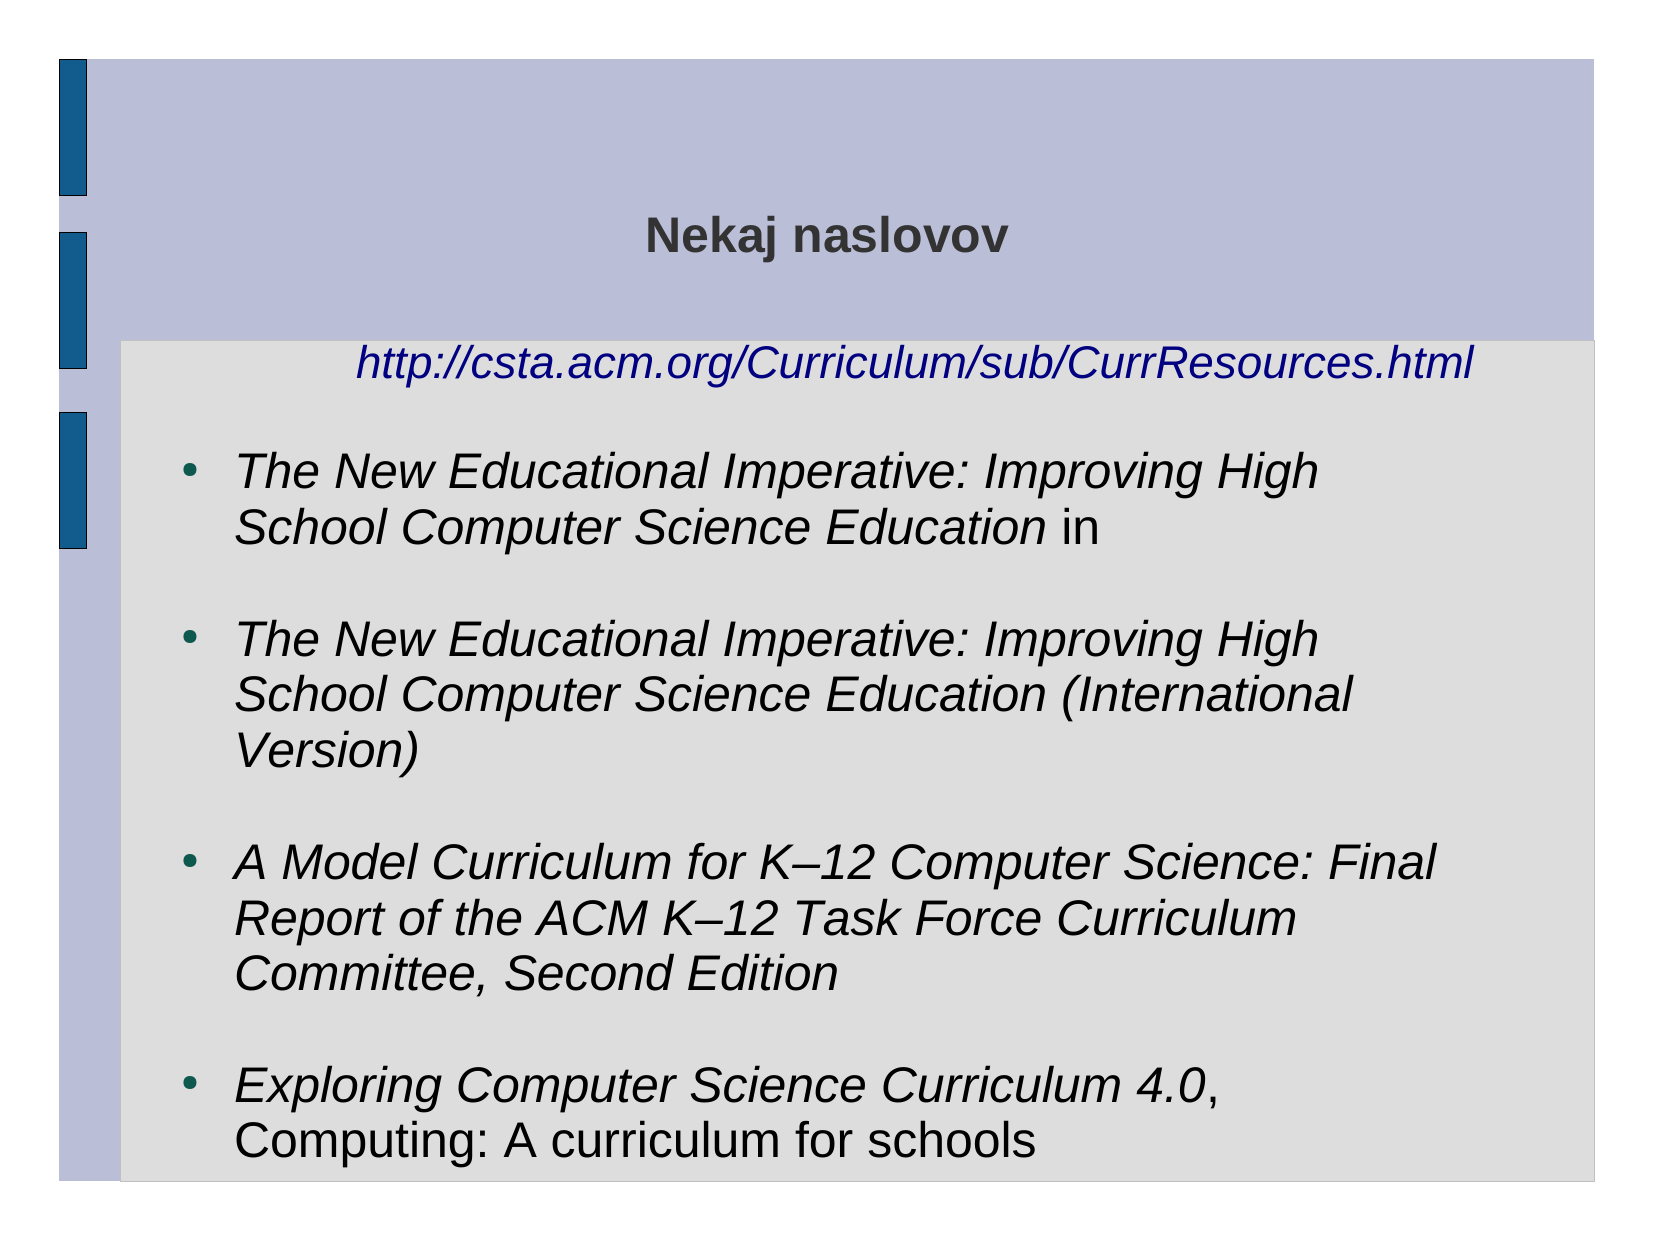

# Nekaj naslovov
http://csta.acm.org/Curriculum/sub/CurrResources.html
The New Educational Imperative: Improving High School Computer Science Education in
The New Educational Imperative: Improving High School Computer Science Education (International Version)
A Model Curriculum for K–12 Computer Science: Final Report of the ACM K–12 Task Force Curriculum Committee, Second Edition
Exploring Computer Science Curriculum 4.0, Computing: A curriculum for schools